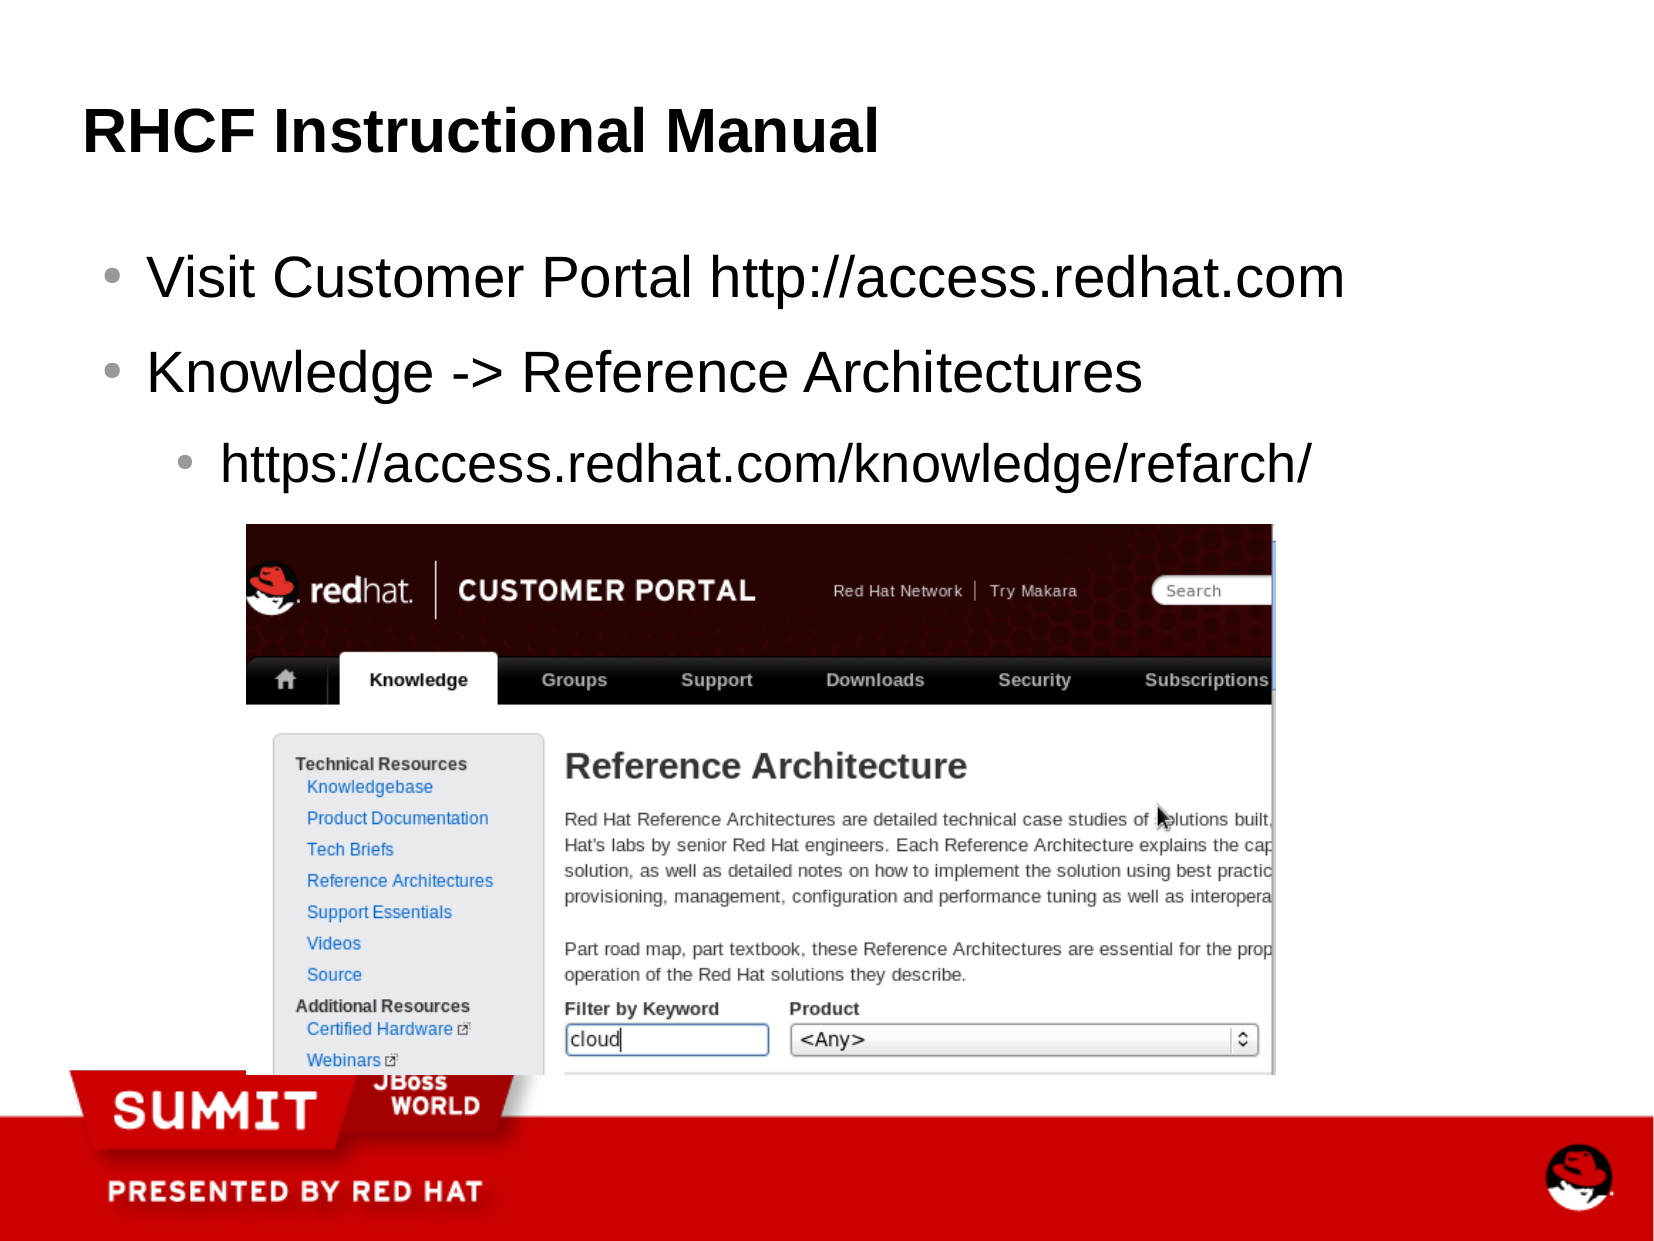

# RHCF Instructional Manual
Visit Customer Portal http://access.redhat.com
Knowledge -> Reference Architectures
https://access.redhat.com/knowledge/refarch/